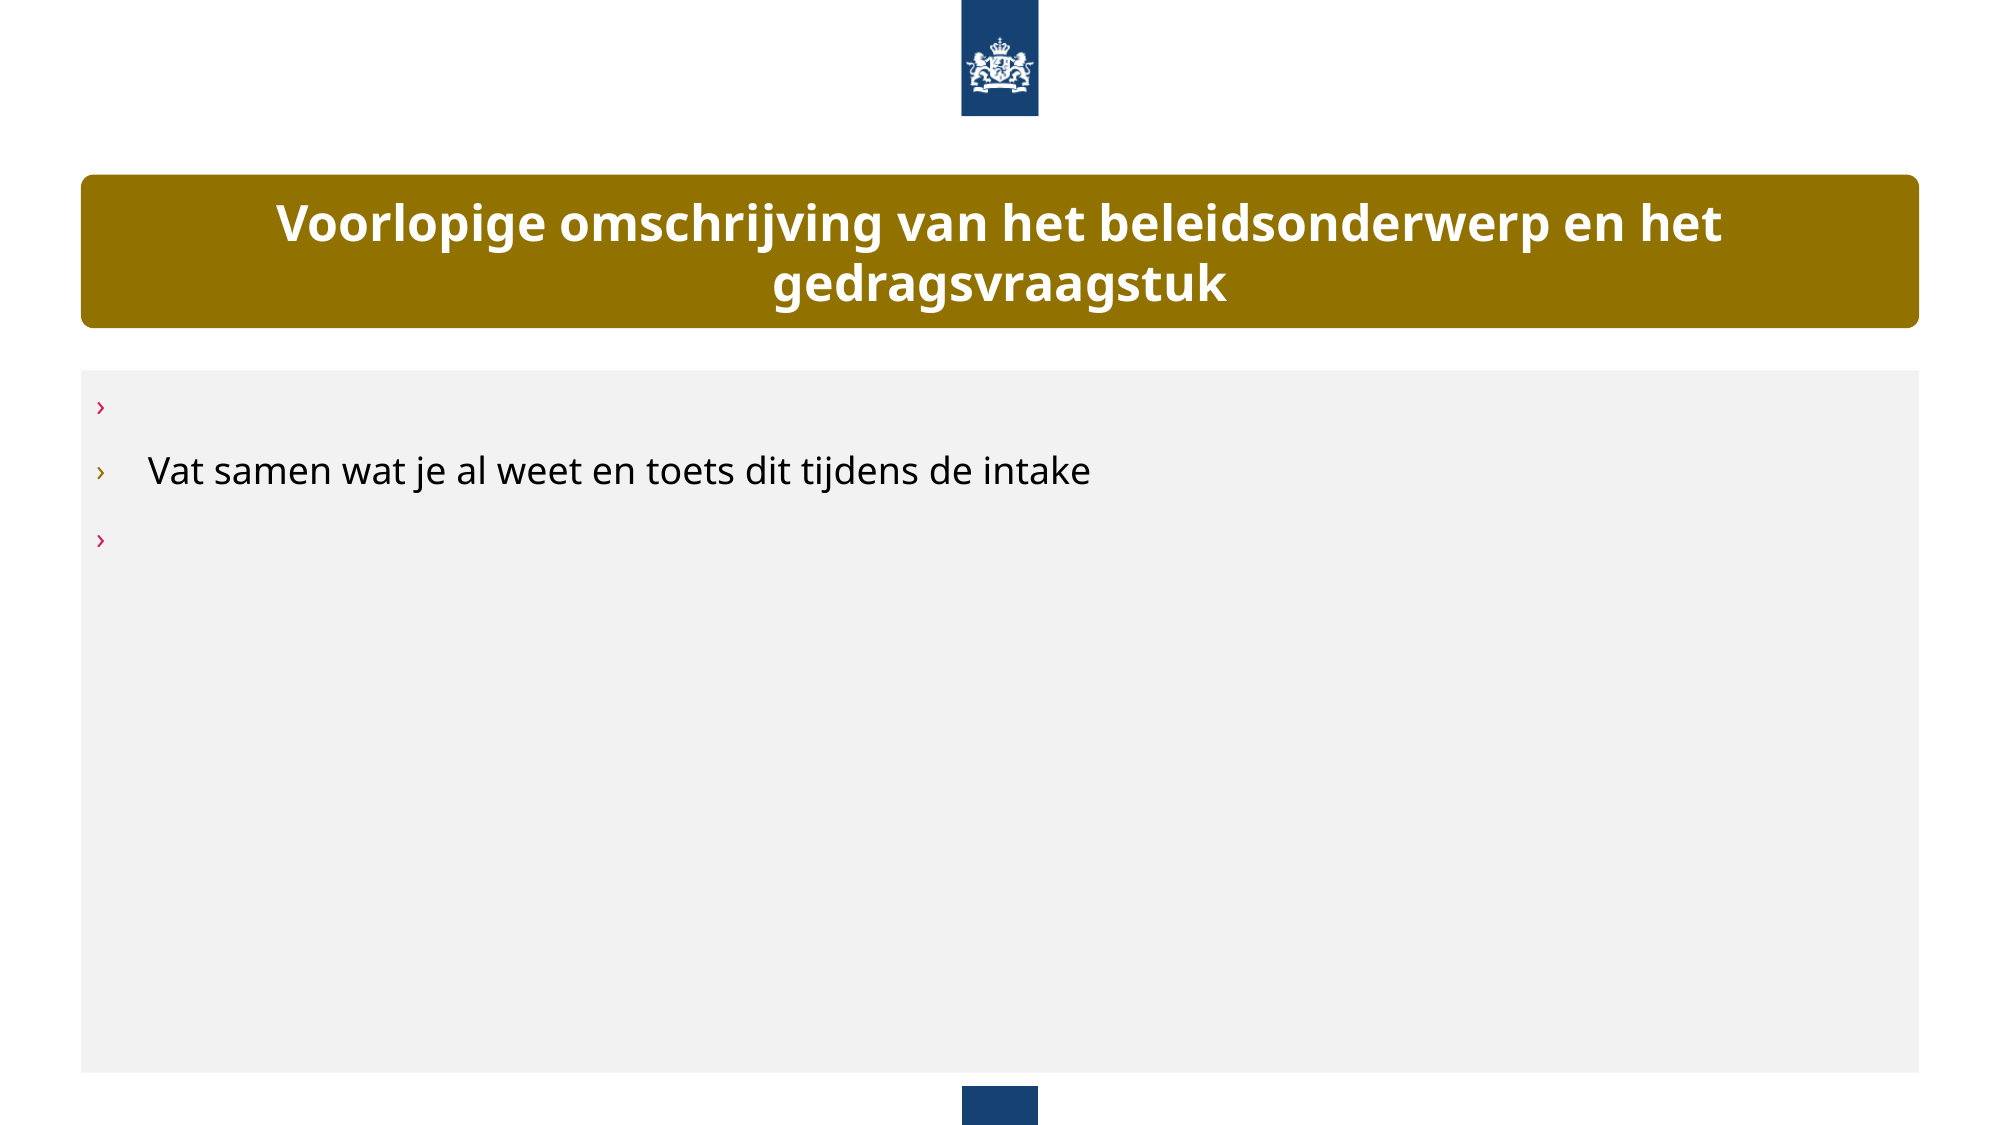

Voorlopige omschrijving van het beleidsonderwerp en het gedragsvraagstuk
Vat samen wat je al weet en toets dit tijdens de intake